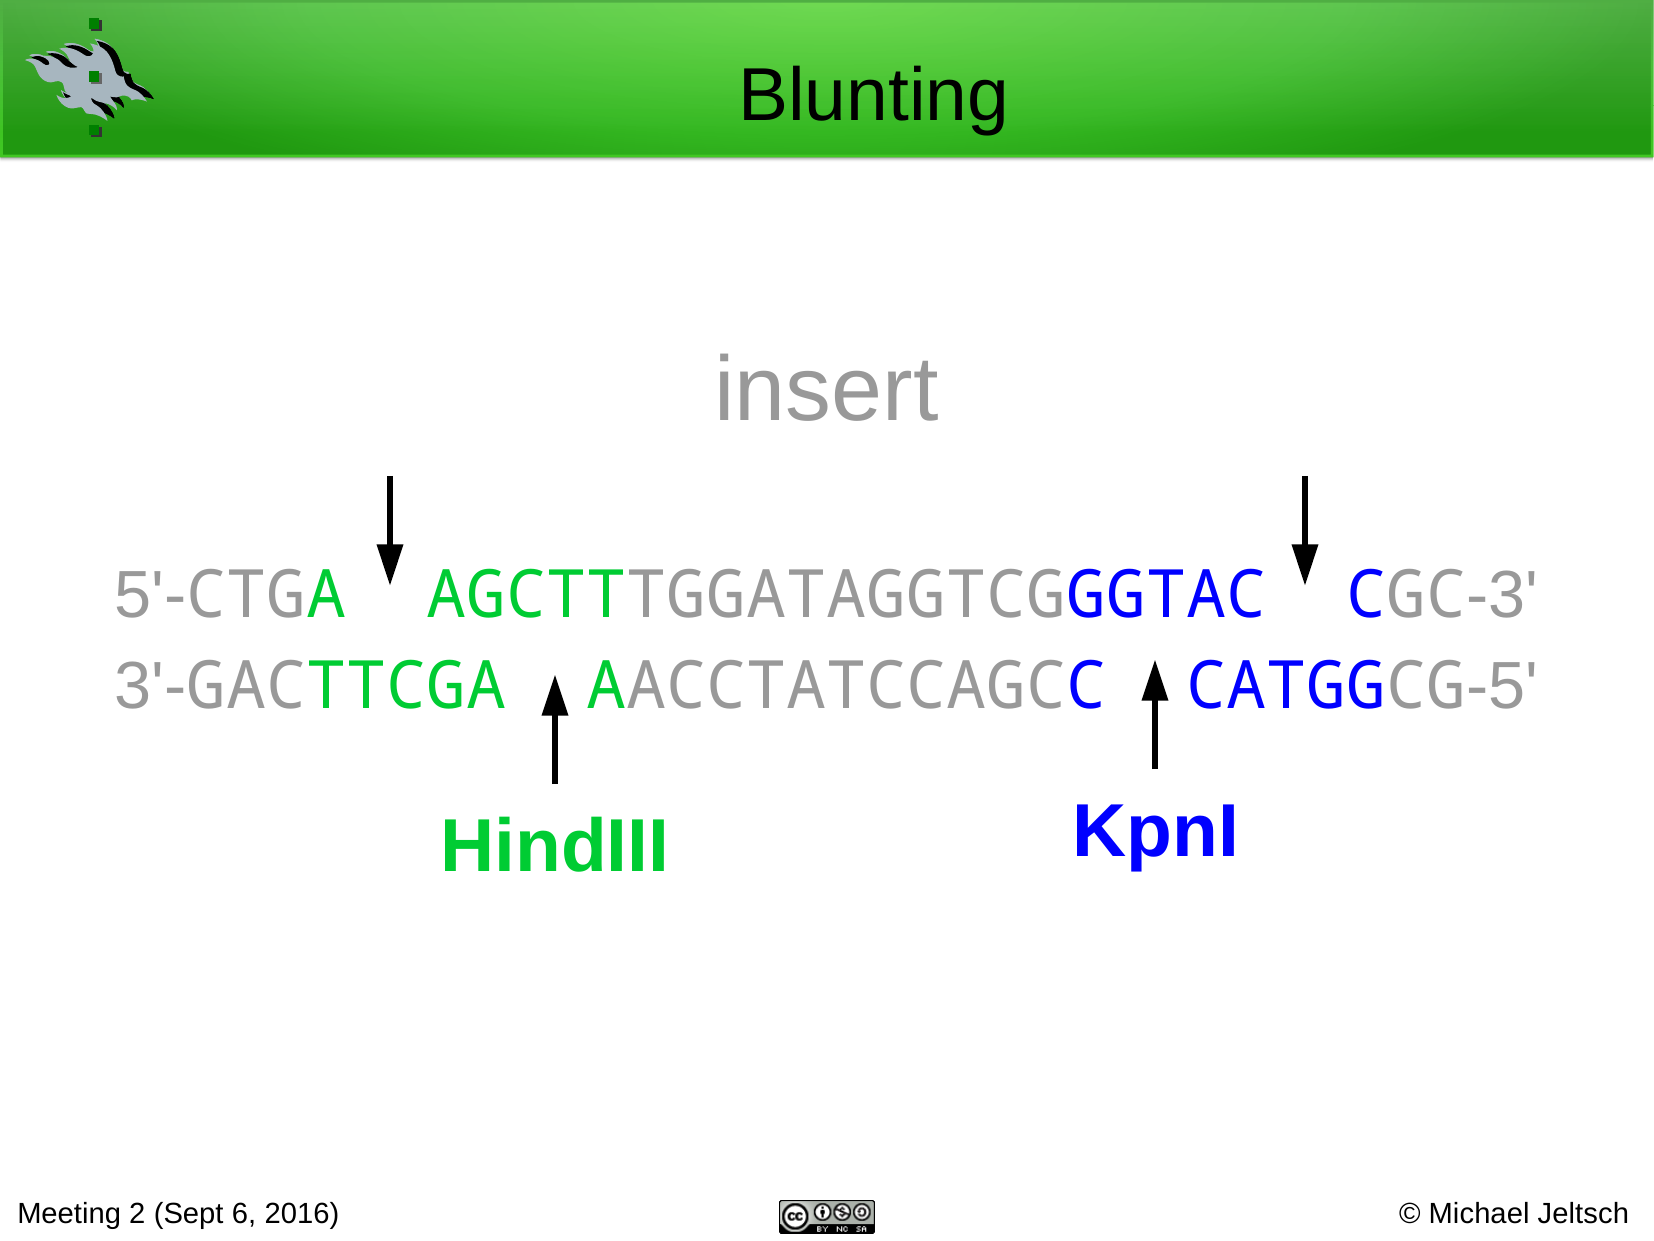

# Blunting
insert
5'-CTGA AGCTTTGGATAGGTCGGGTAC CGC-3'
3'-GACTTCGA AACCTATCCAGCC CATGGCG-5'
KpnI
HindIII